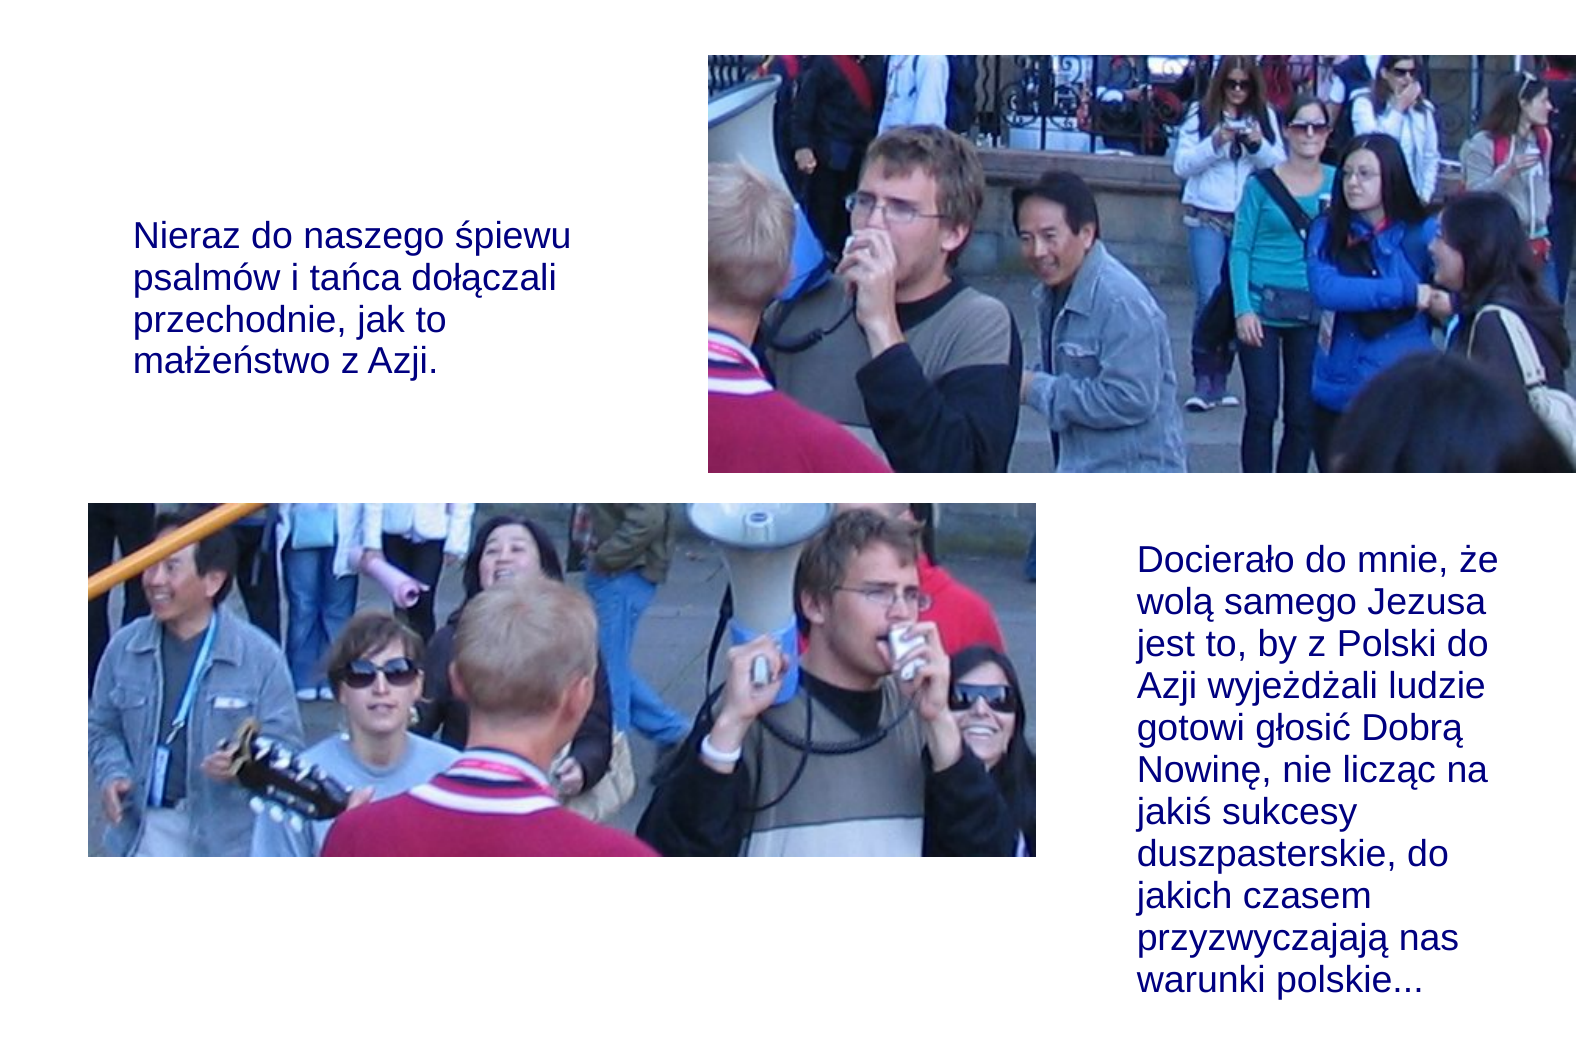

Nieraz do naszego śpiewu psalmów i tańca dołączali przechodnie, jak to małżeństwo z Azji.
Docierało do mnie, że wolą samego Jezusa jest to, by z Polski do Azji wyjeżdżali ludzie gotowi głosić Dobrą Nowinę, nie licząc na jakiś sukcesy duszpasterskie, do jakich czasem przyzwyczajają nas warunki polskie...